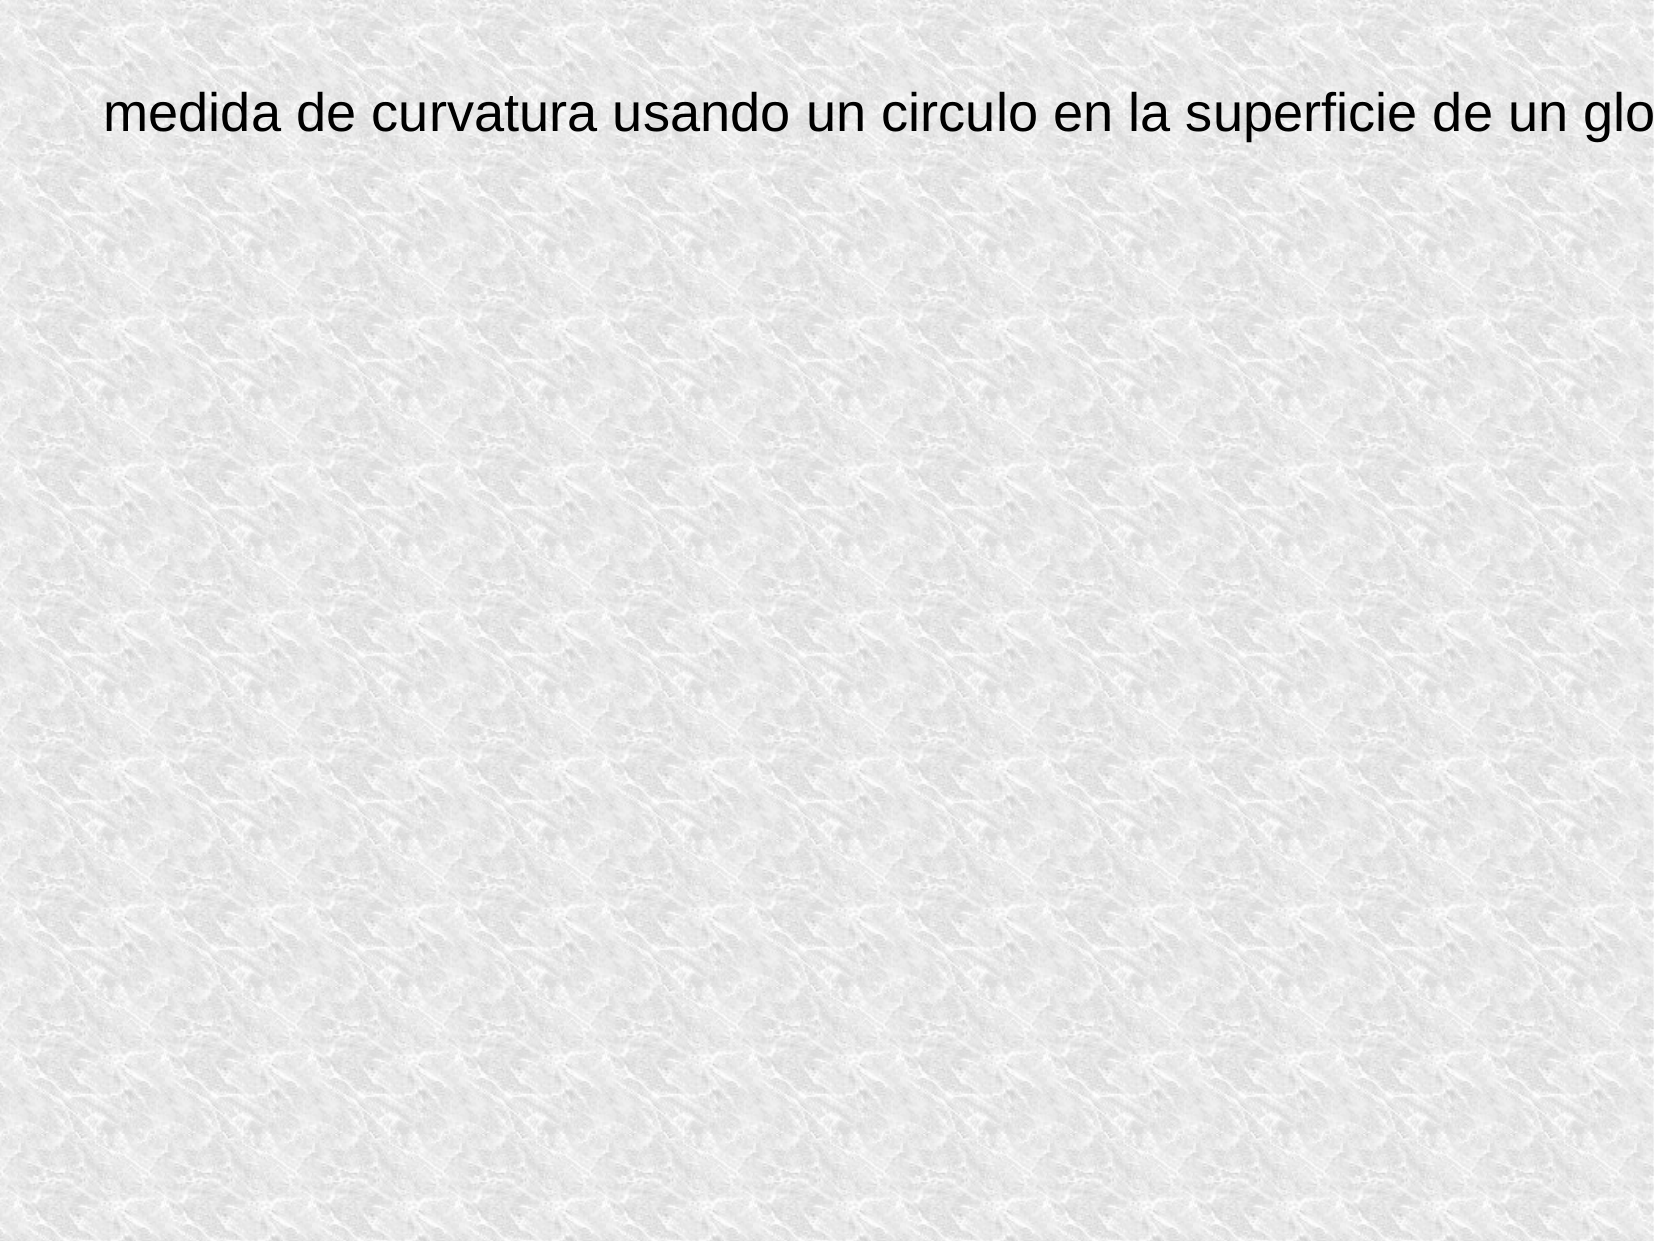

medida de curvatura usando un circulo en la superficie de un globo